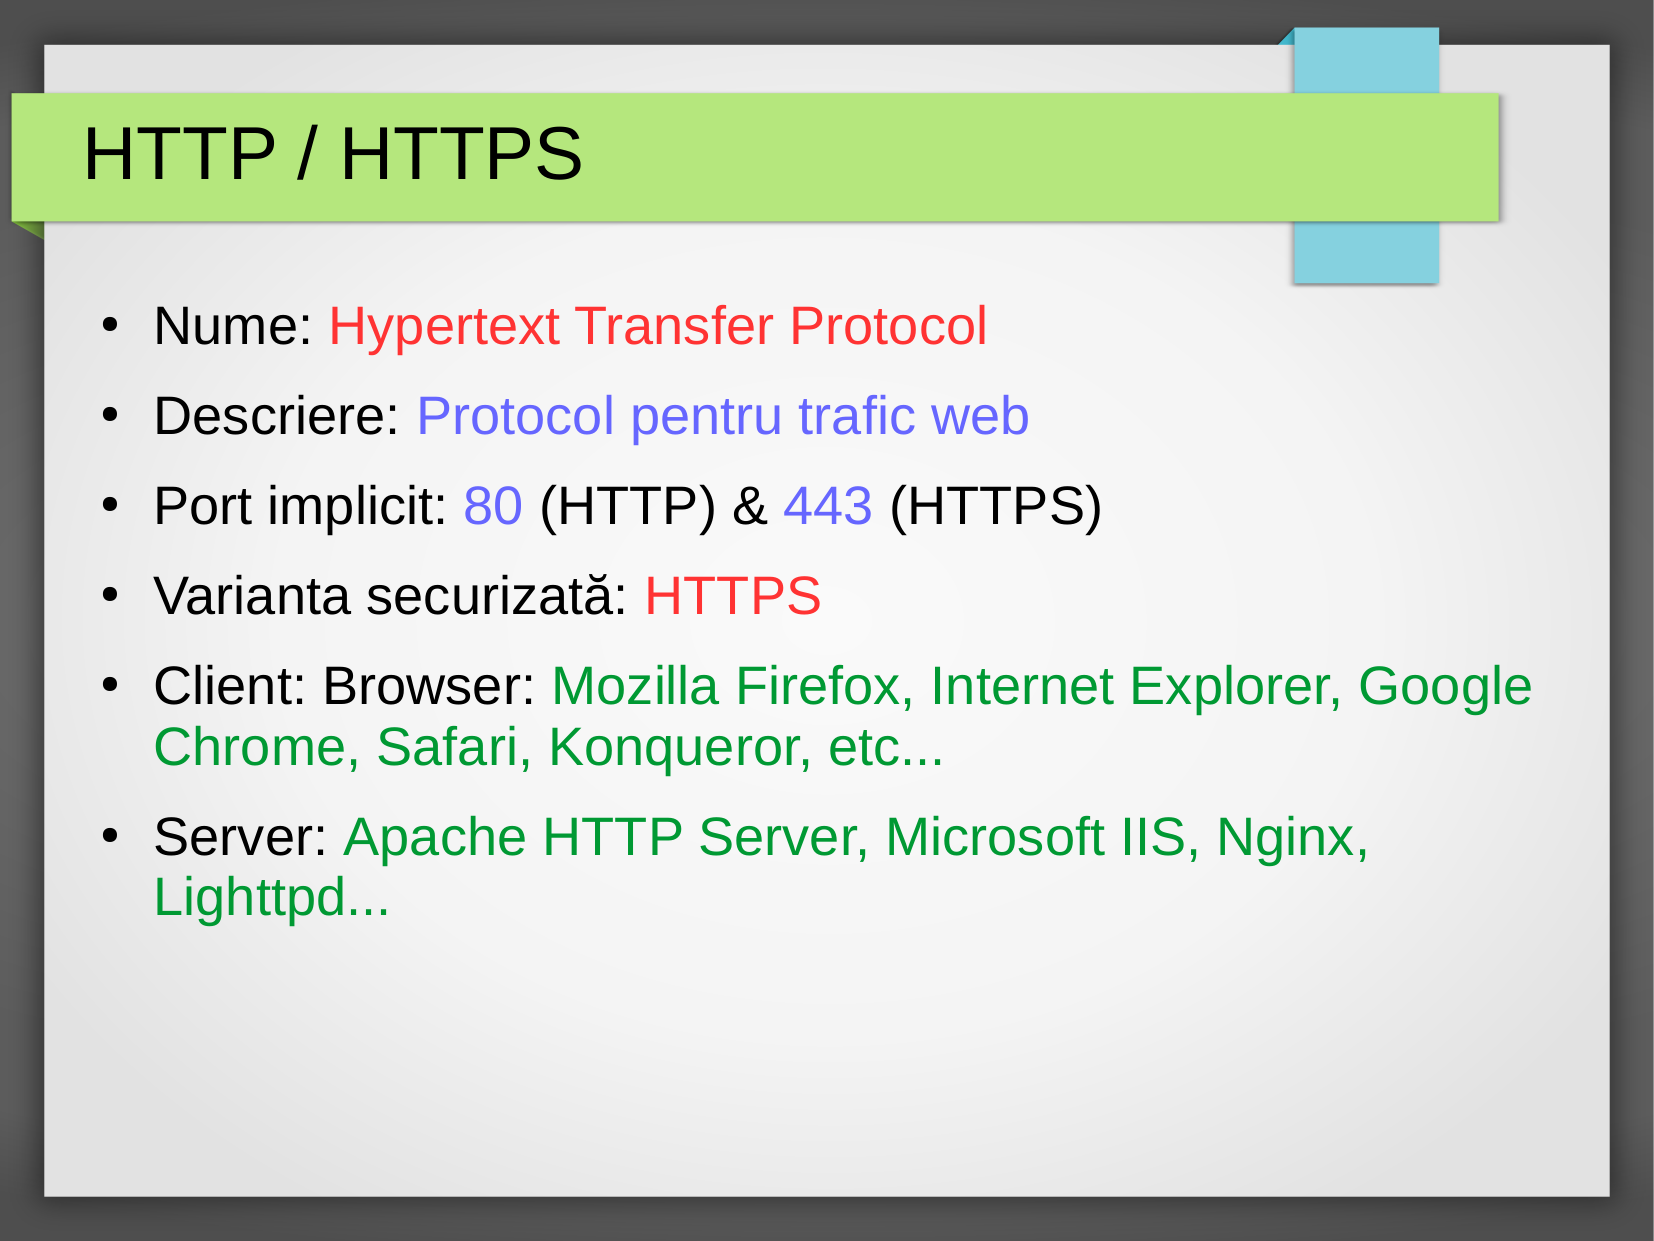

# HTTP / HTTPS
Nume: Hypertext Transfer Protocol
Descriere: Protocol pentru trafic web
Port implicit: 80 (HTTP) & 443 (HTTPS)
Varianta securizată: HTTPS
Client: Browser: Mozilla Firefox, Internet Explorer, Google Chrome, Safari, Konqueror, etc...
Server: Apache HTTP Server, Microsoft IIS, Nginx, Lighttpd...